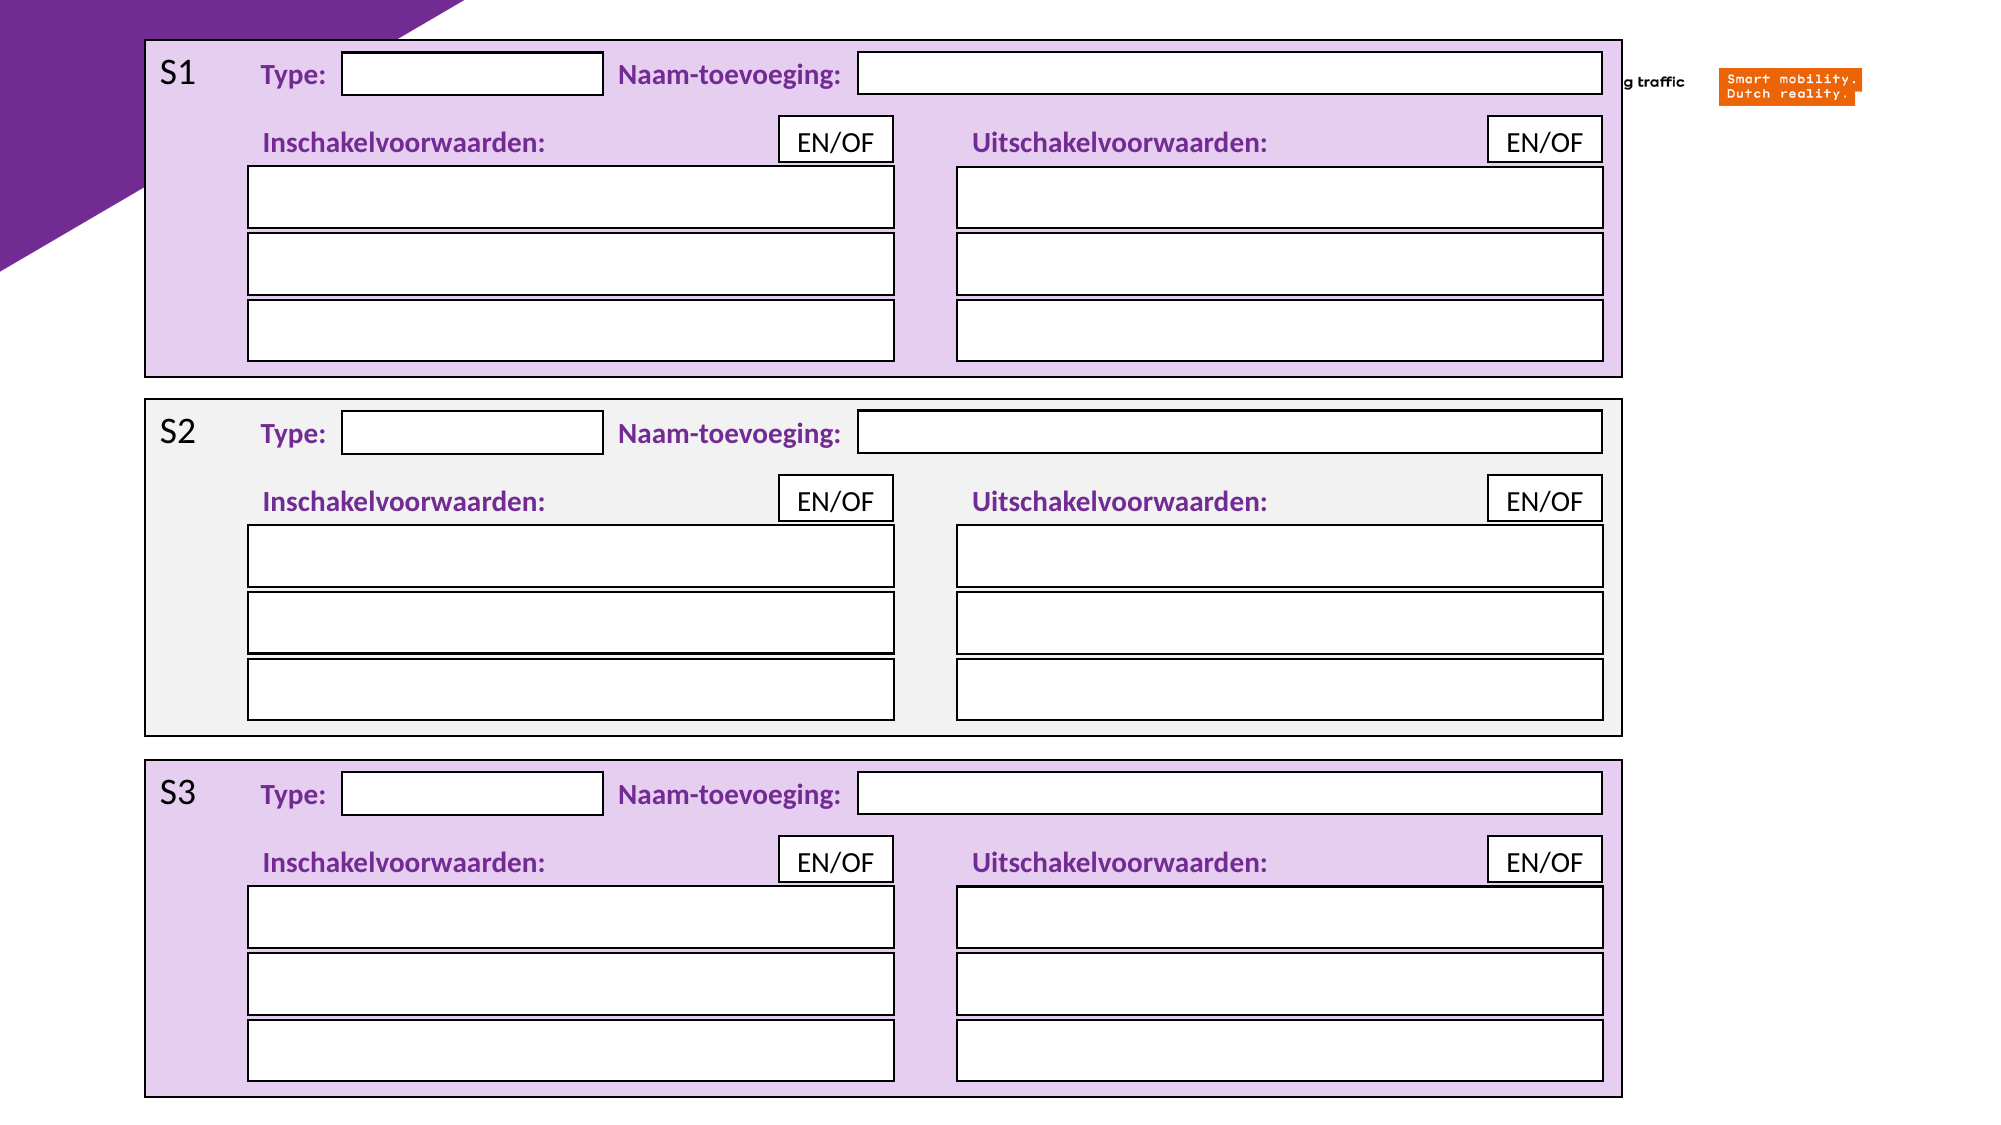

S1
Type:
Naam-toevoeging:
Inschakelvoorwaarden:
EN/OF
Uitschakelvoorwaarden:
EN/OF
S2
Type:
Naam-toevoeging:
Inschakelvoorwaarden:
EN/OF
Uitschakelvoorwaarden:
EN/OF
S3
Type:
Naam-toevoeging:
Inschakelvoorwaarden:
EN/OF
Uitschakelvoorwaarden:
EN/OF